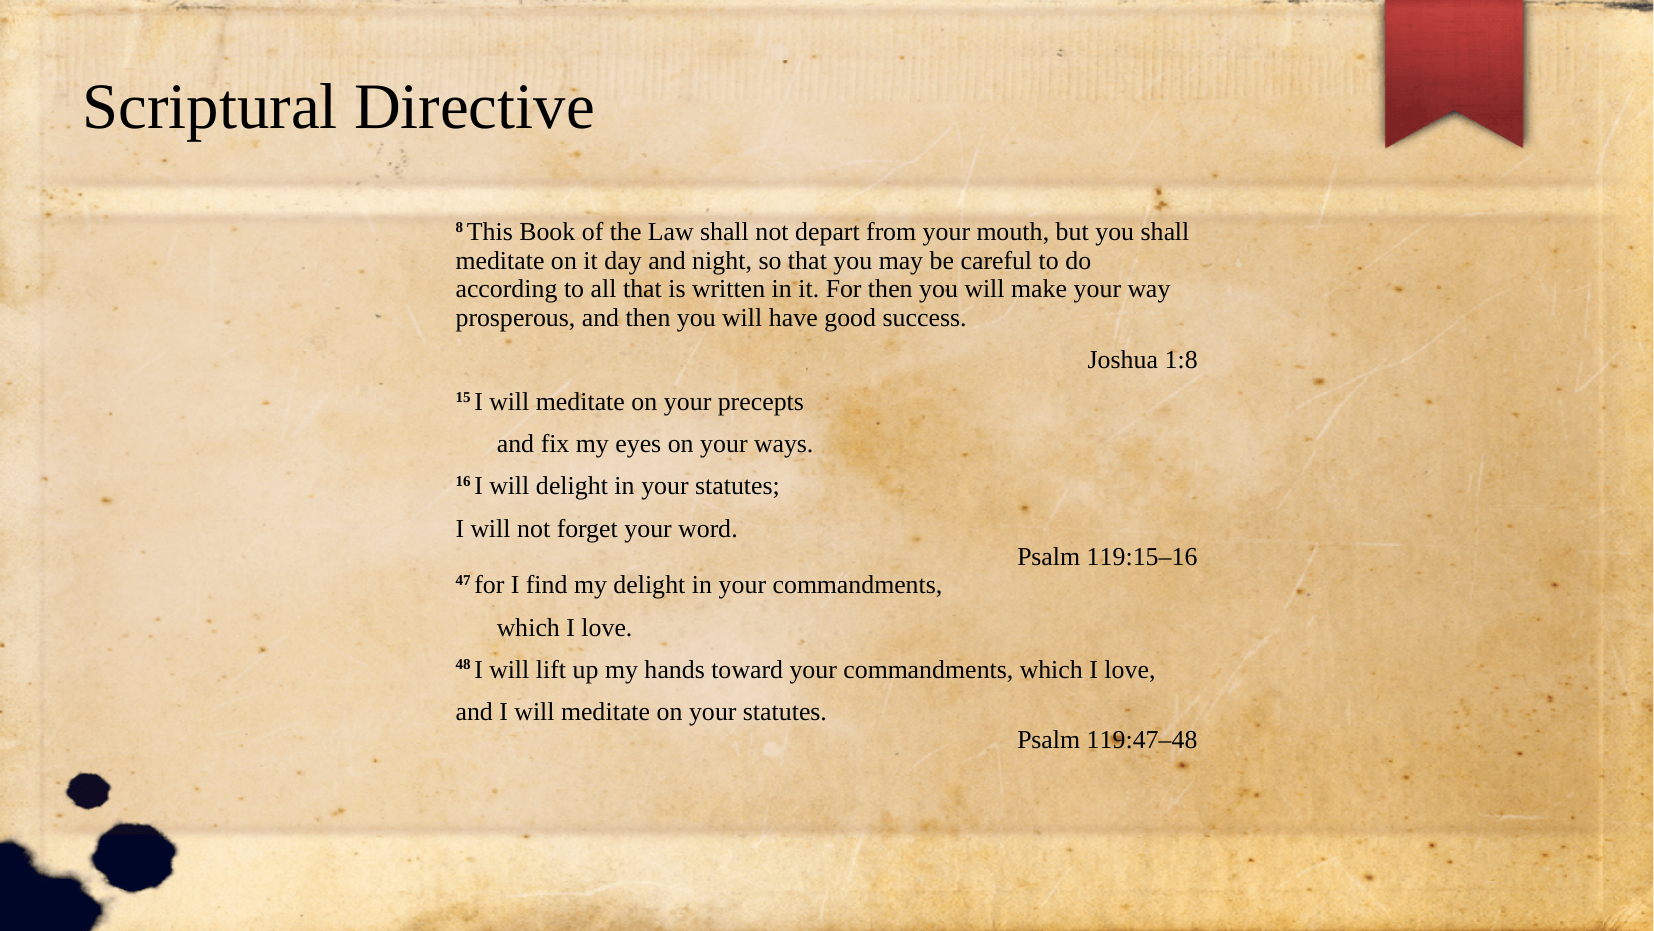

# Scriptural Directive
8 This Book of the Law shall not depart from your mouth, but you shall meditate on it day and night, so that you may be careful to do according to all that is written in it. For then you will make your way prosperous, and then you will have good success.
Joshua 1:8
15 	I will meditate on your precepts
and fix my eyes on your ways.
16 	I will delight in your statutes;
I will not forget your word.
Psalm 119:15–16
47 	for I find my delight in your commandments,
which I love.
48 	I will lift up my hands toward your commandments, which I love,
and I will meditate on your statutes.
Psalm 119:47–48